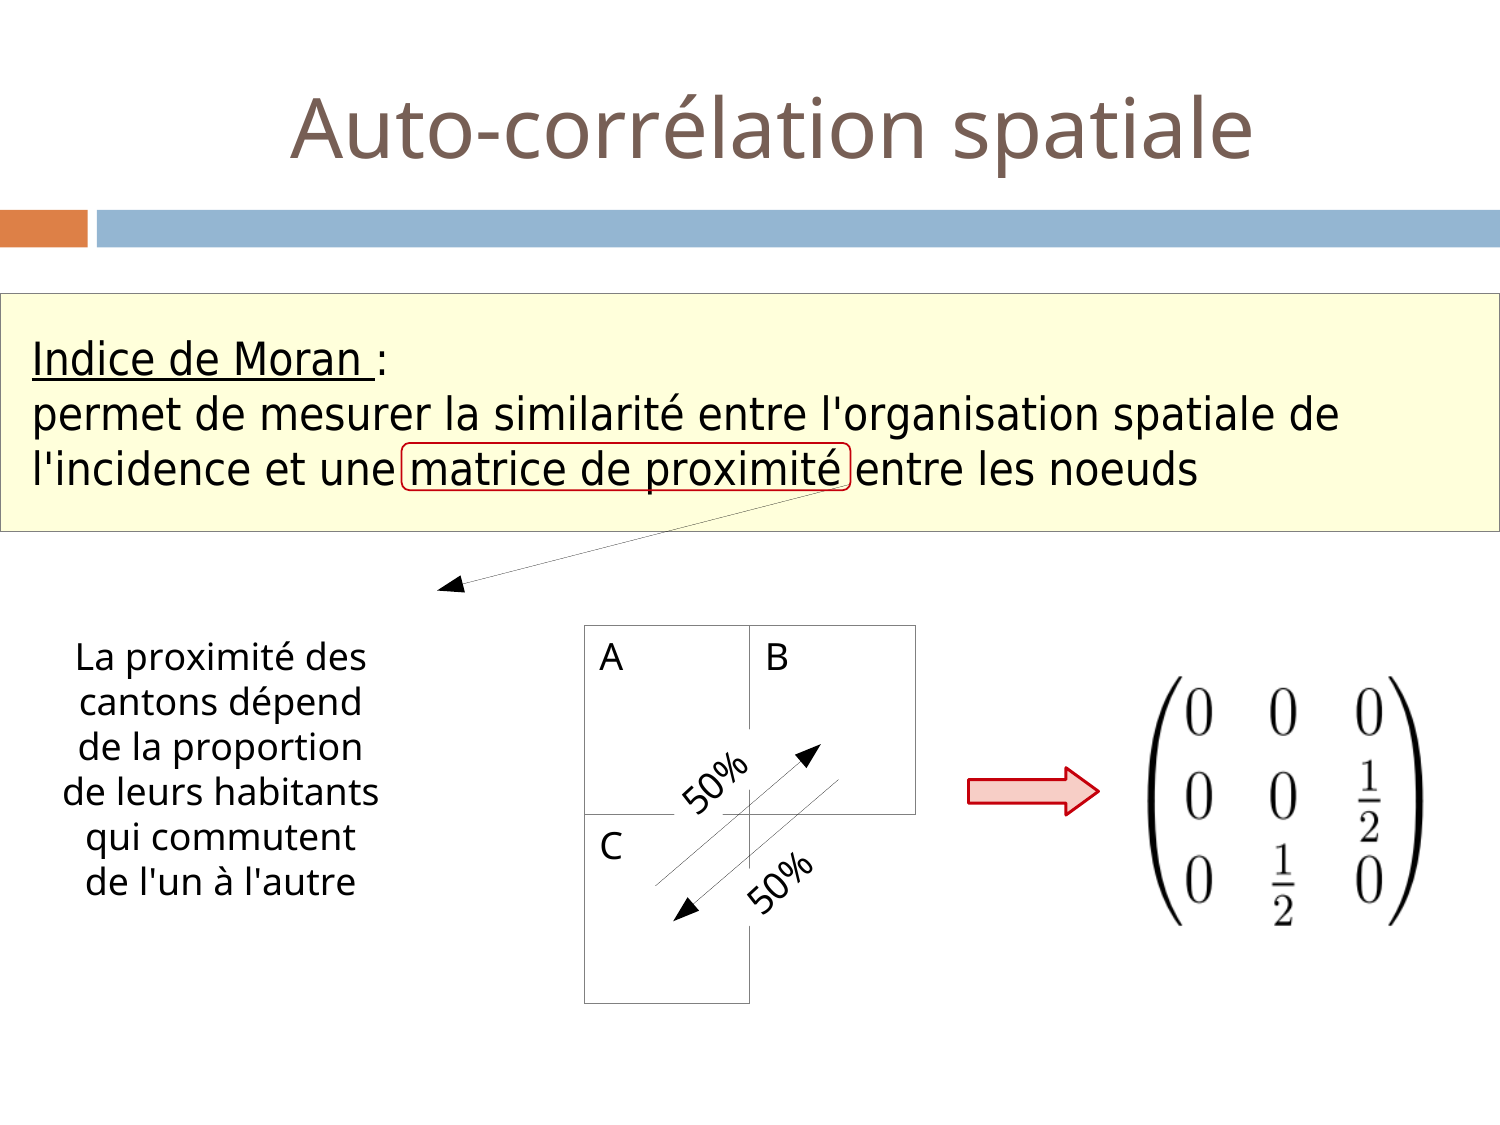

Auto-corrélation spatiale
Indice de Moran :
permet de mesurer la similarité entre l'organisation spatiale de l'incidence et une matrice de proximité entre les noeuds
La proximité des cantons dépend de la proportion de leurs habitants qui commutent de l'un à l'autre
A
B
50%
C
50%